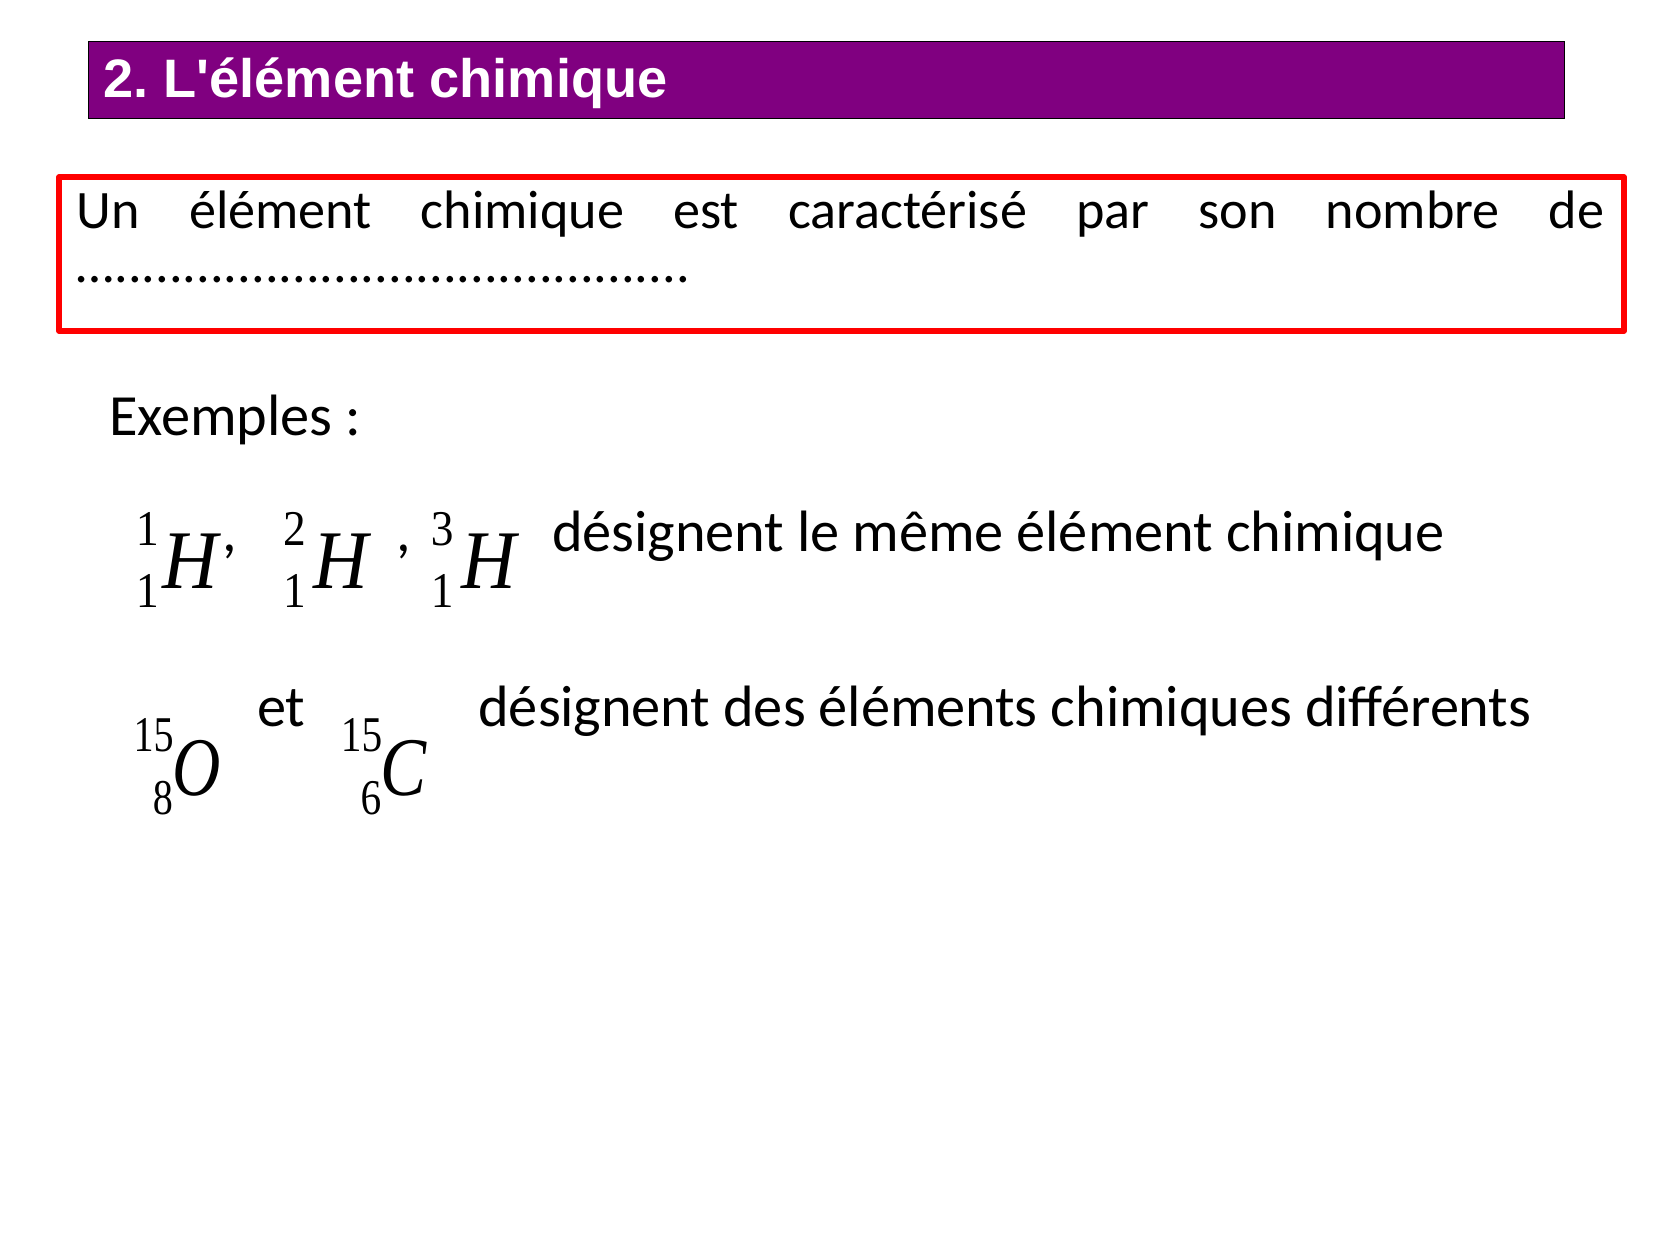

2. L'élément chimique
Un élément chimique est caractérisé par son nombre de …..........................................
Exemples :
	 , , 		désignent le même élément chimique
		et 			désignent des éléments chimiques différents